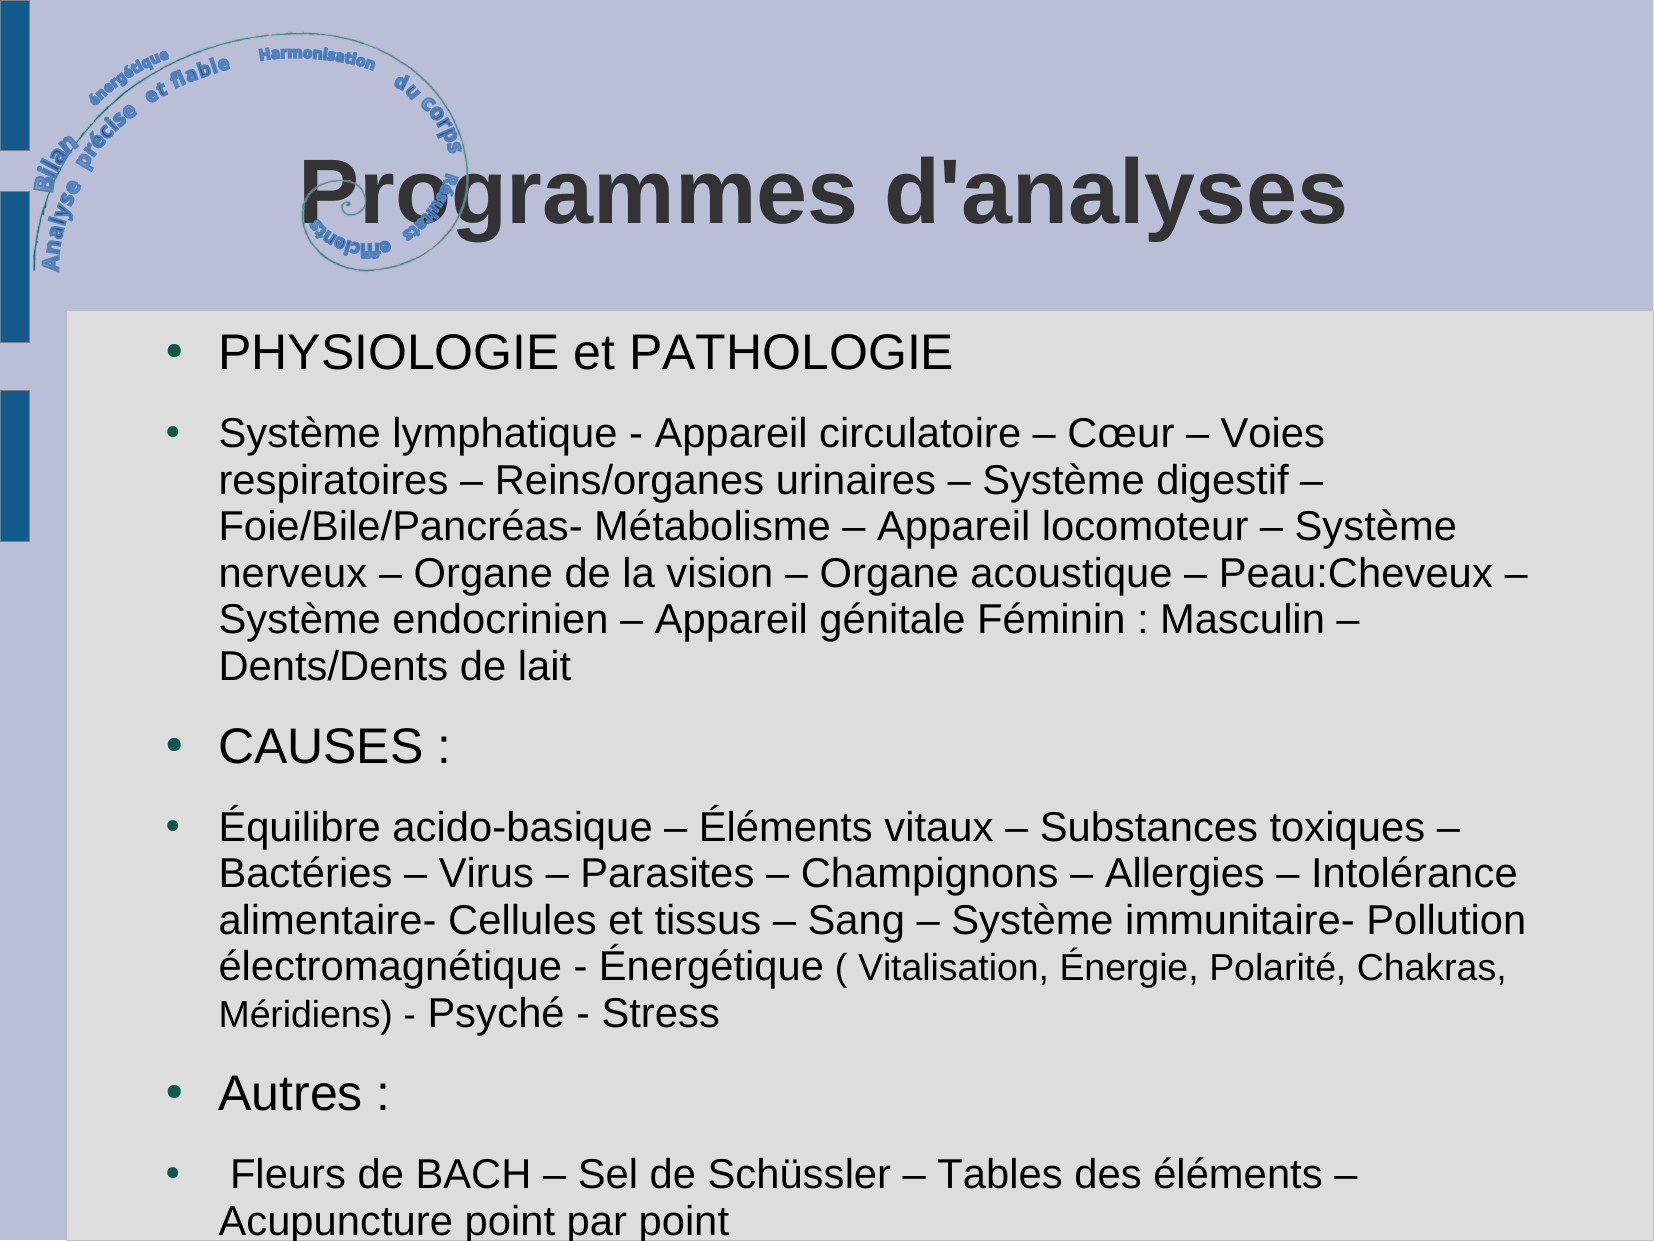

Harmonisation
énergétique
fiable
du
et
corps
précise
Bilan
Résultats
efficients
Analyse
# Programmes d'analyses
PHYSIOLOGIE et PATHOLOGIE
Système lymphatique - Appareil circulatoire – Cœur – Voies respiratoires – Reins/organes urinaires – Système digestif – Foie/Bile/Pancréas- Métabolisme – Appareil locomoteur – Système nerveux – Organe de la vision – Organe acoustique – Peau:Cheveux – Système endocrinien – Appareil génitale Féminin : Masculin – Dents/Dents de lait
CAUSES :
Équilibre acido-basique – Éléments vitaux – Substances toxiques – Bactéries – Virus – Parasites – Champignons – Allergies – Intolérance alimentaire- Cellules et tissus – Sang – Système immunitaire- Pollution électromagnétique - Énergétique ( Vitalisation, Énergie, Polarité, Chakras, Méridiens) - Psyché - Stress
Autres :
 Fleurs de BACH – Sel de Schüssler – Tables des éléments – Acupuncture point par point